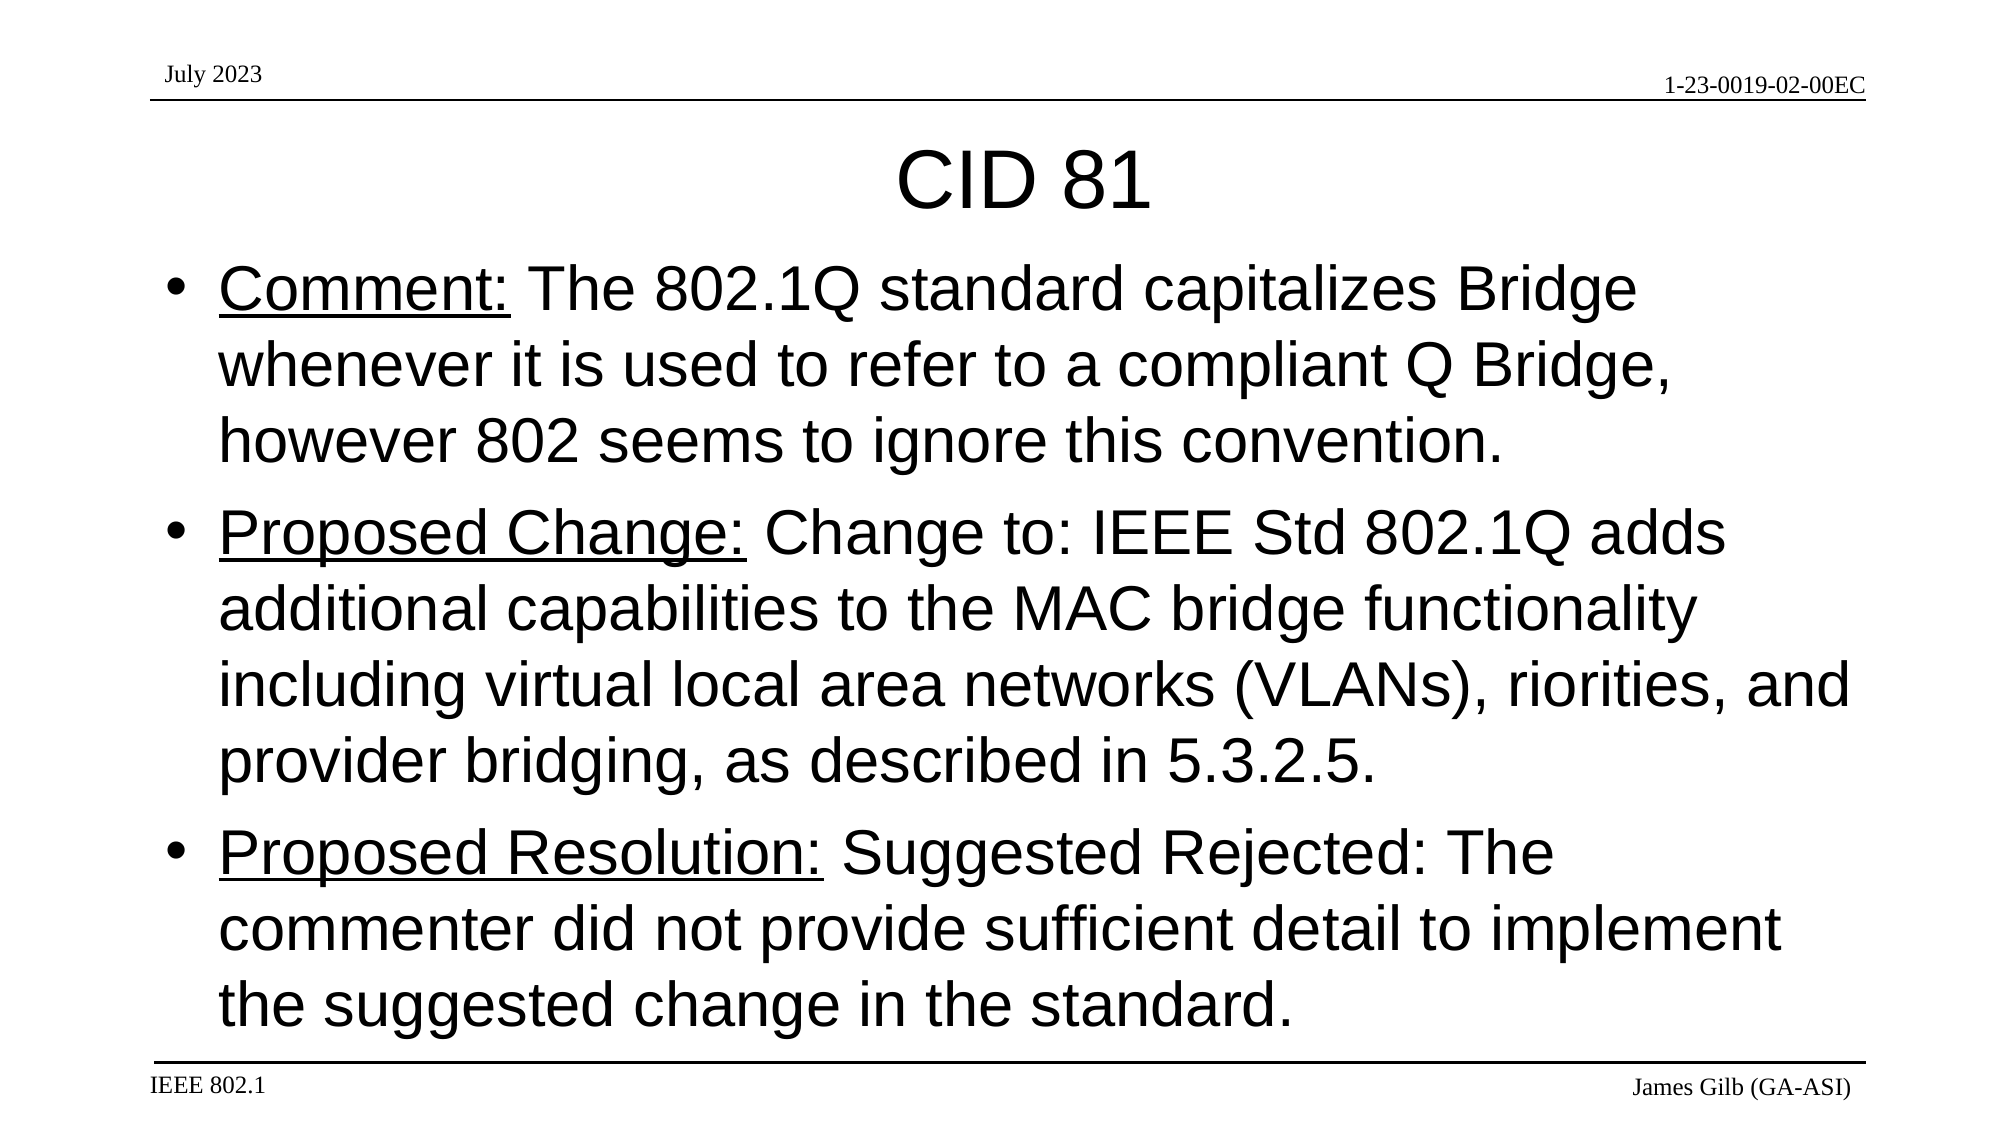

# CID 81
Comment: The 802.1Q standard capitalizes Bridge whenever it is used to refer to a compliant Q Bridge, however 802 seems to ignore this convention.
Proposed Change: Change to: IEEE Std 802.1Q adds additional capabilities to the MAC bridge functionality including virtual local area networks (VLANs), riorities, and provider bridging, as described in 5.3.2.5.
Proposed Resolution: Suggested Rejected: The commenter did not provide sufficient detail to implement the suggested change in the standard.